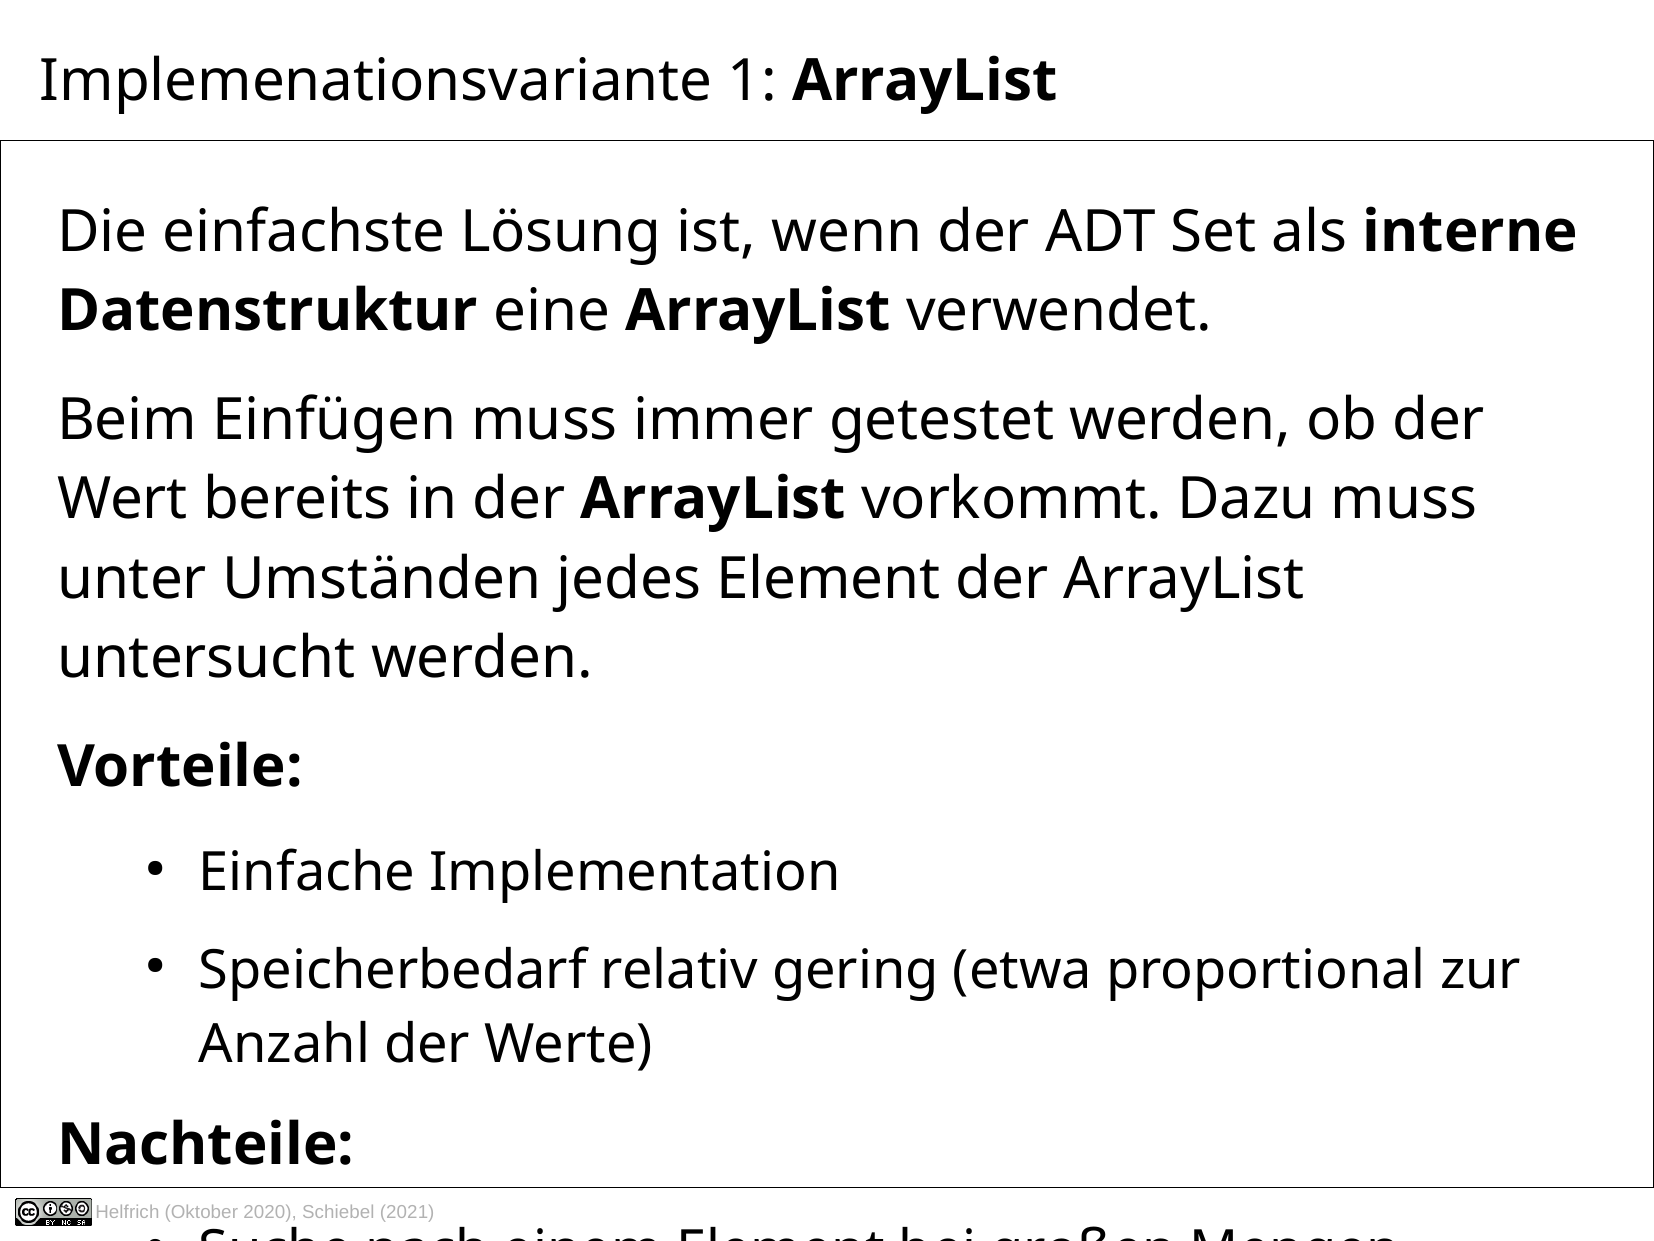

# Implemenationsvariante 1: ArrayList
Die einfachste Lösung ist, wenn der ADT Set als interne Datenstruktur eine ArrayList verwendet.
Beim Einfügen muss immer getestet werden, ob der Wert bereits in der ArrayList vorkommt. Dazu muss unter Umständen jedes Element der ArrayList untersucht werden.
Vorteile:
Einfache Implementation
Speicherbedarf relativ gering (etwa proportional zur Anzahl der Werte)
Nachteile:
Suche nach einem Element bei großen Mengen aufwendig (proportional zur Anzahl der Werte)